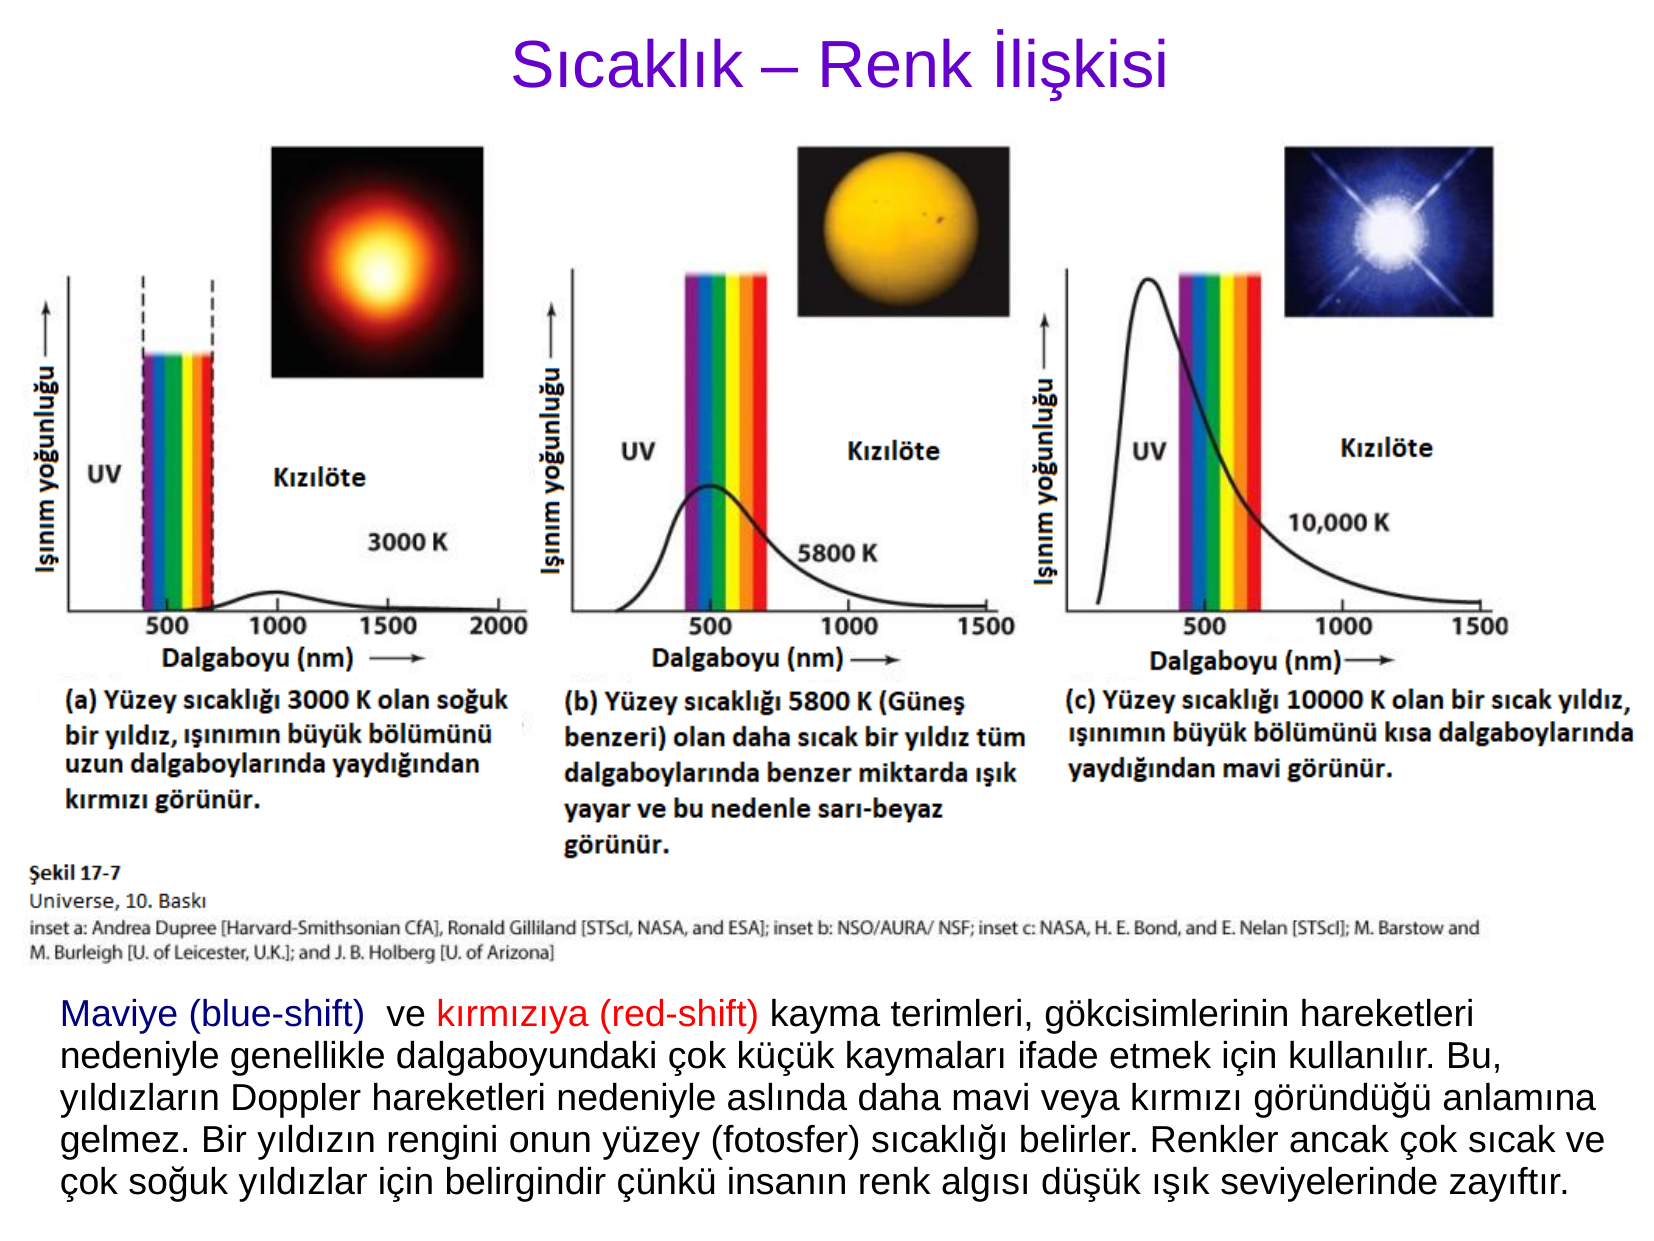

Sıcaklık – Renk İlişkisi
Maviye (blue-shift) ve kırmızıya (red-shift) kayma terimleri, gökcisimlerinin hareketleri nedeniyle genellikle dalgaboyundaki çok küçük kaymaları ifade etmek için kullanılır. Bu, yıldızların Doppler hareketleri nedeniyle aslında daha mavi veya kırmızı göründüğü anlamına gelmez. Bir yıldızın rengini onun yüzey (fotosfer) sıcaklığı belirler. Renkler ancak çok sıcak ve çok soğuk yıldızlar için belirgindir çünkü insanın renk algısı düşük ışık seviyelerinde zayıftır.